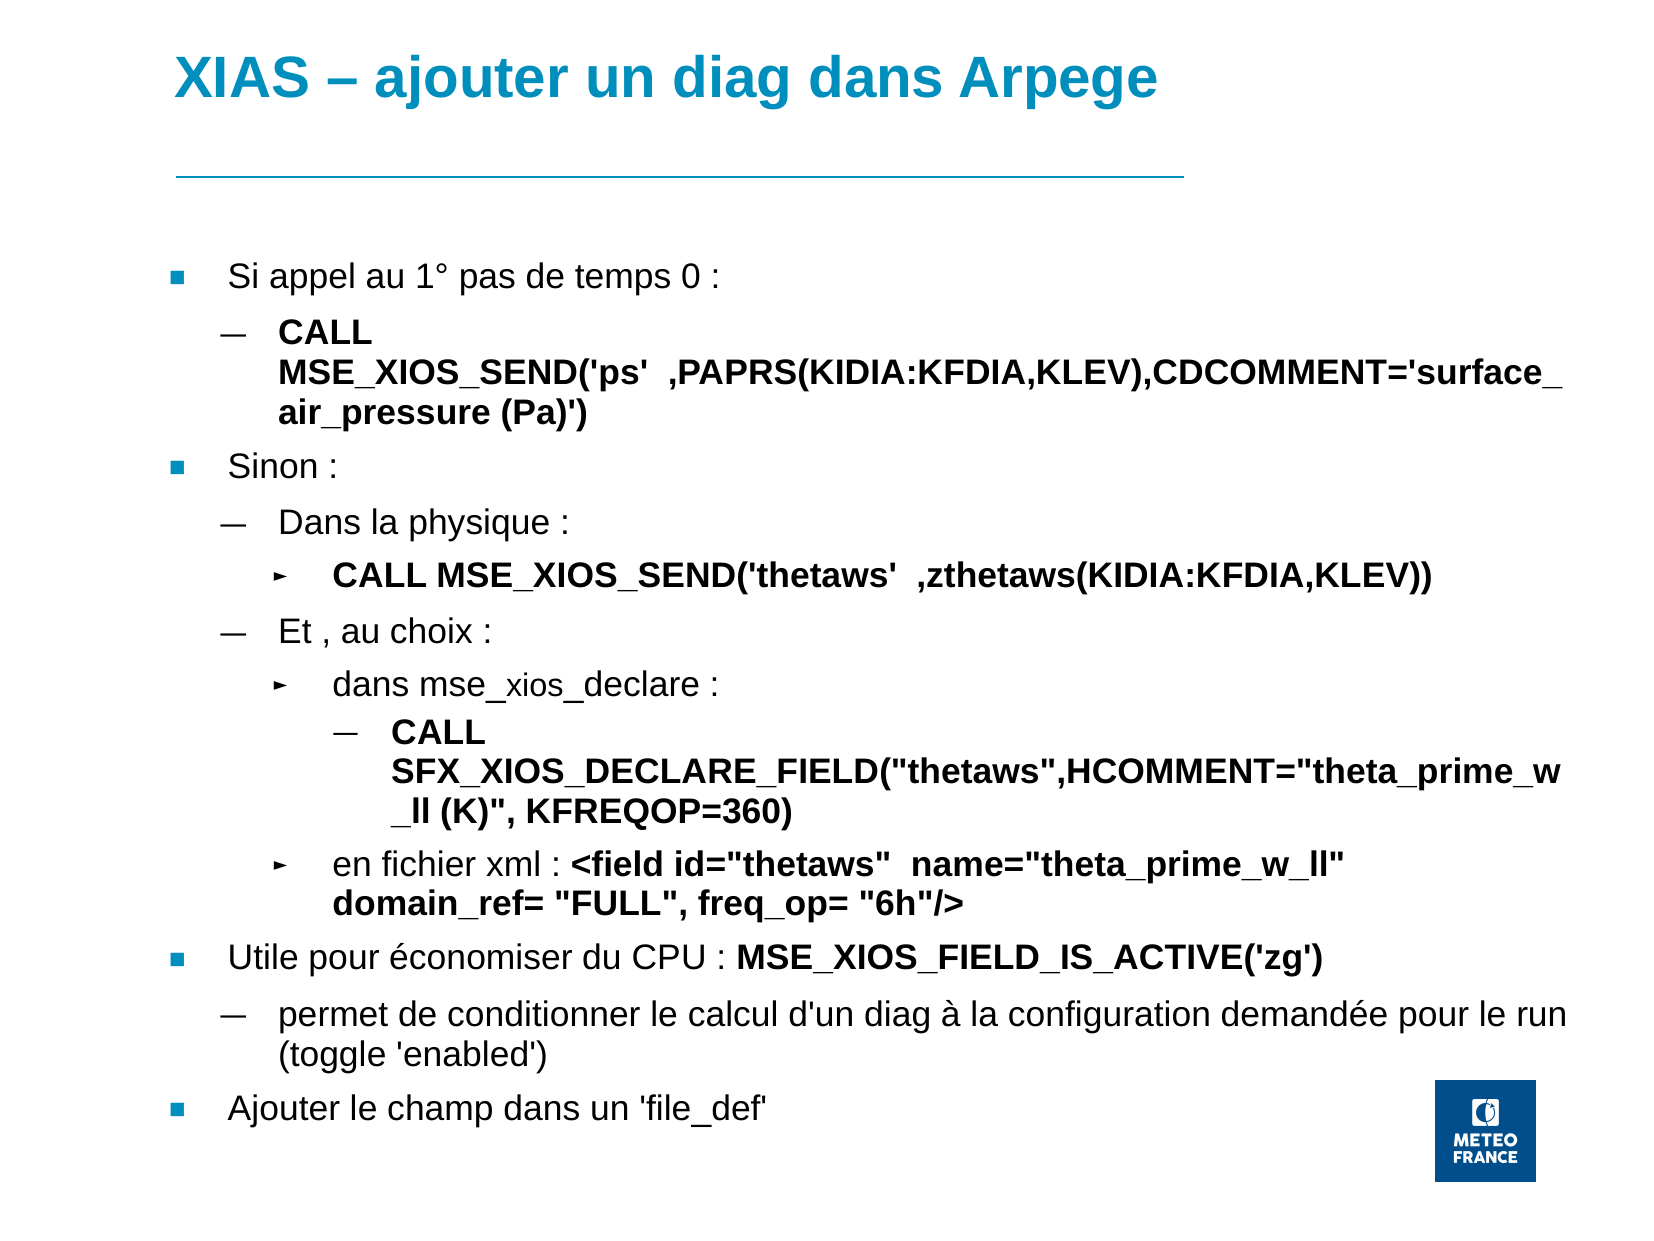

# XIAS – ajouter un diag dans Arpege
Si appel au 1° pas de temps 0 :
CALL MSE_XIOS_SEND('ps' ,PAPRS(KIDIA:KFDIA,KLEV),CDCOMMENT='surface_air_pressure (Pa)')
Sinon :
Dans la physique :
CALL MSE_XIOS_SEND('thetaws' ,zthetaws(KIDIA:KFDIA,KLEV))
Et , au choix :
dans mse_xios_declare :
CALL SFX_XIOS_DECLARE_FIELD("thetaws",HCOMMENT="theta_prime_w_ll (K)", KFREQOP=360)
en fichier xml : <field id="thetaws" name="theta_prime_w_ll" domain_ref= "FULL", freq_op= "6h"/>
Utile pour économiser du CPU : MSE_XIOS_FIELD_IS_ACTIVE('zg')
permet de conditionner le calcul d'un diag à la configuration demandée pour le run (toggle 'enabled')
Ajouter le champ dans un 'file_def'